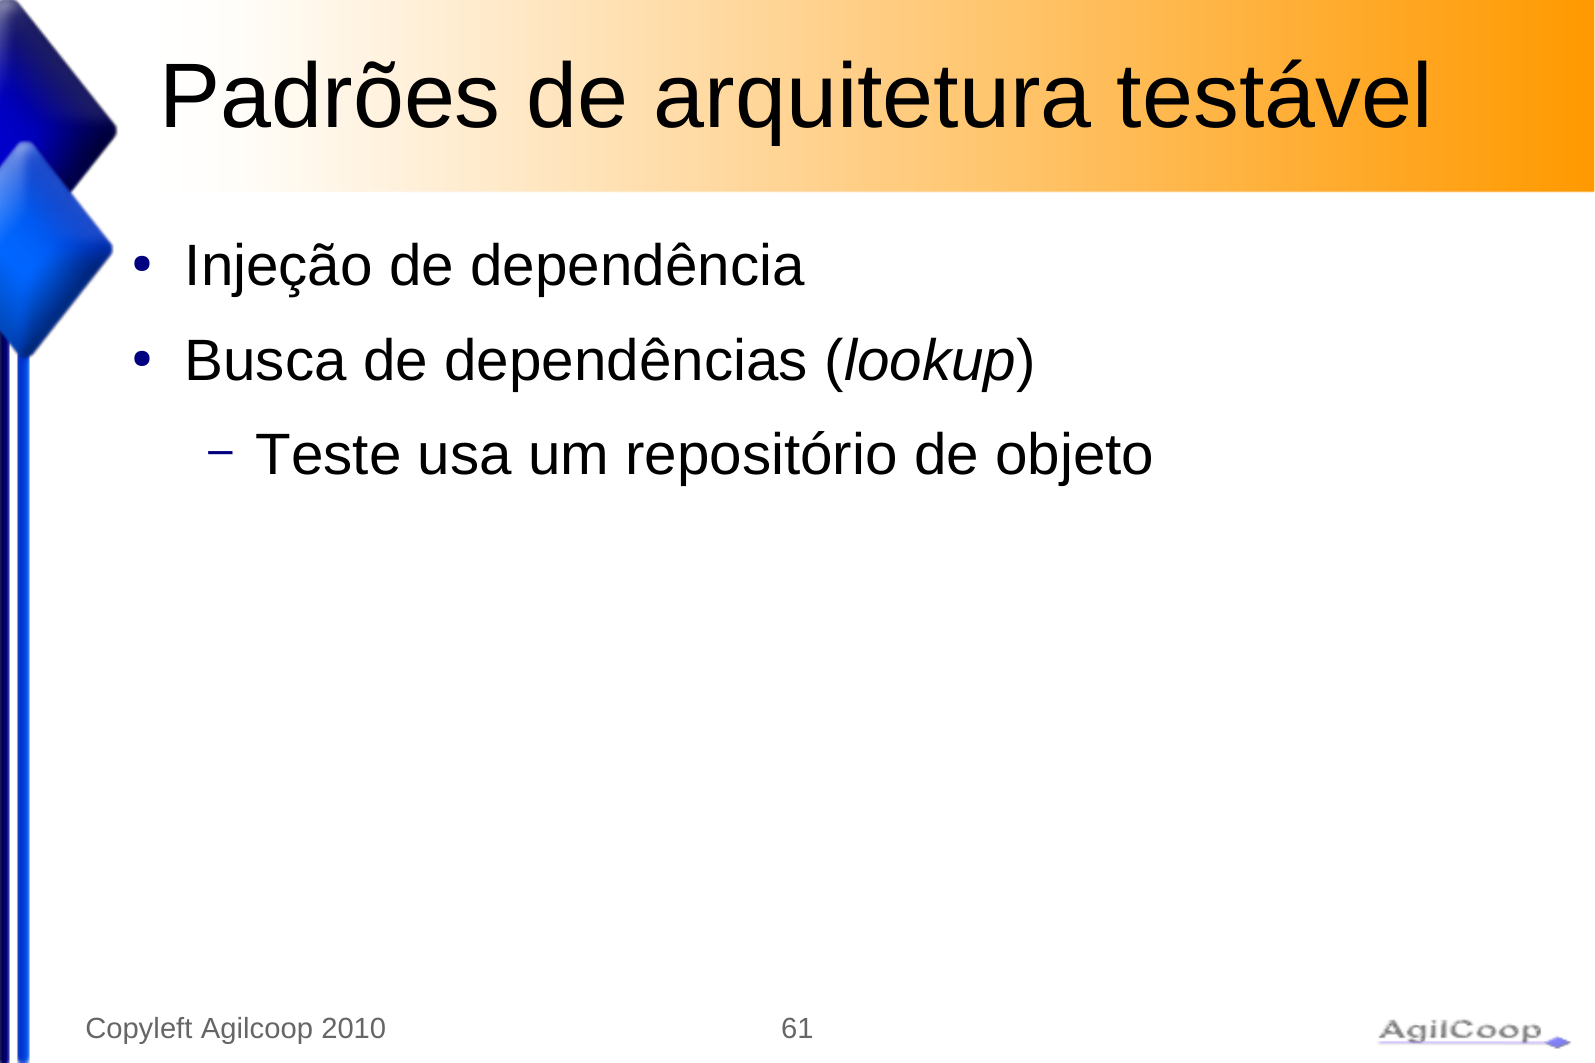

# Padrões de arquitetura testável
Injeção de dependência
Busca de dependências (lookup)
Teste usa um repositório de objeto
Copyleft Agilcoop 2010
61